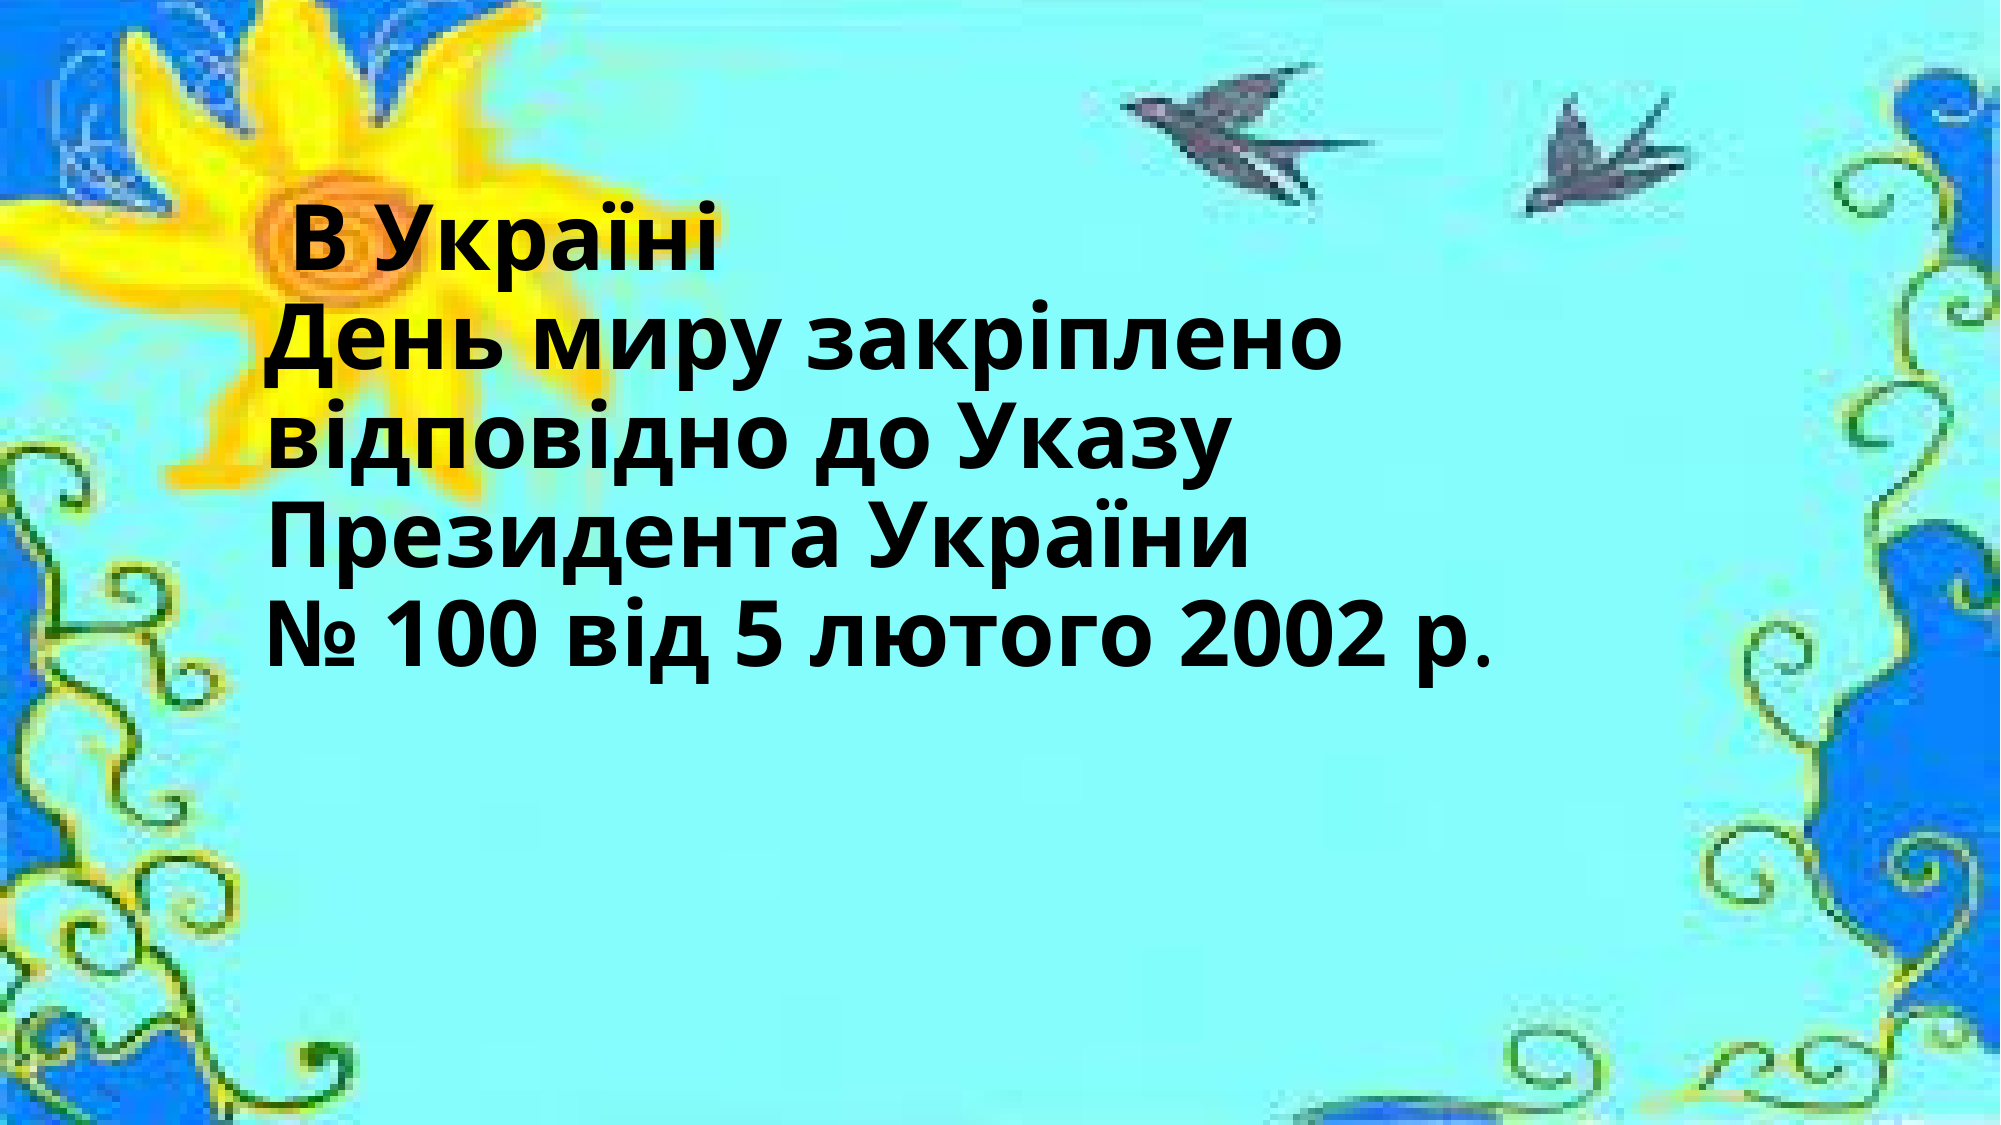

# В Україні  День миру закріплено відповідно до Указу Президента України № 100 від 5 лютого 2002 р.